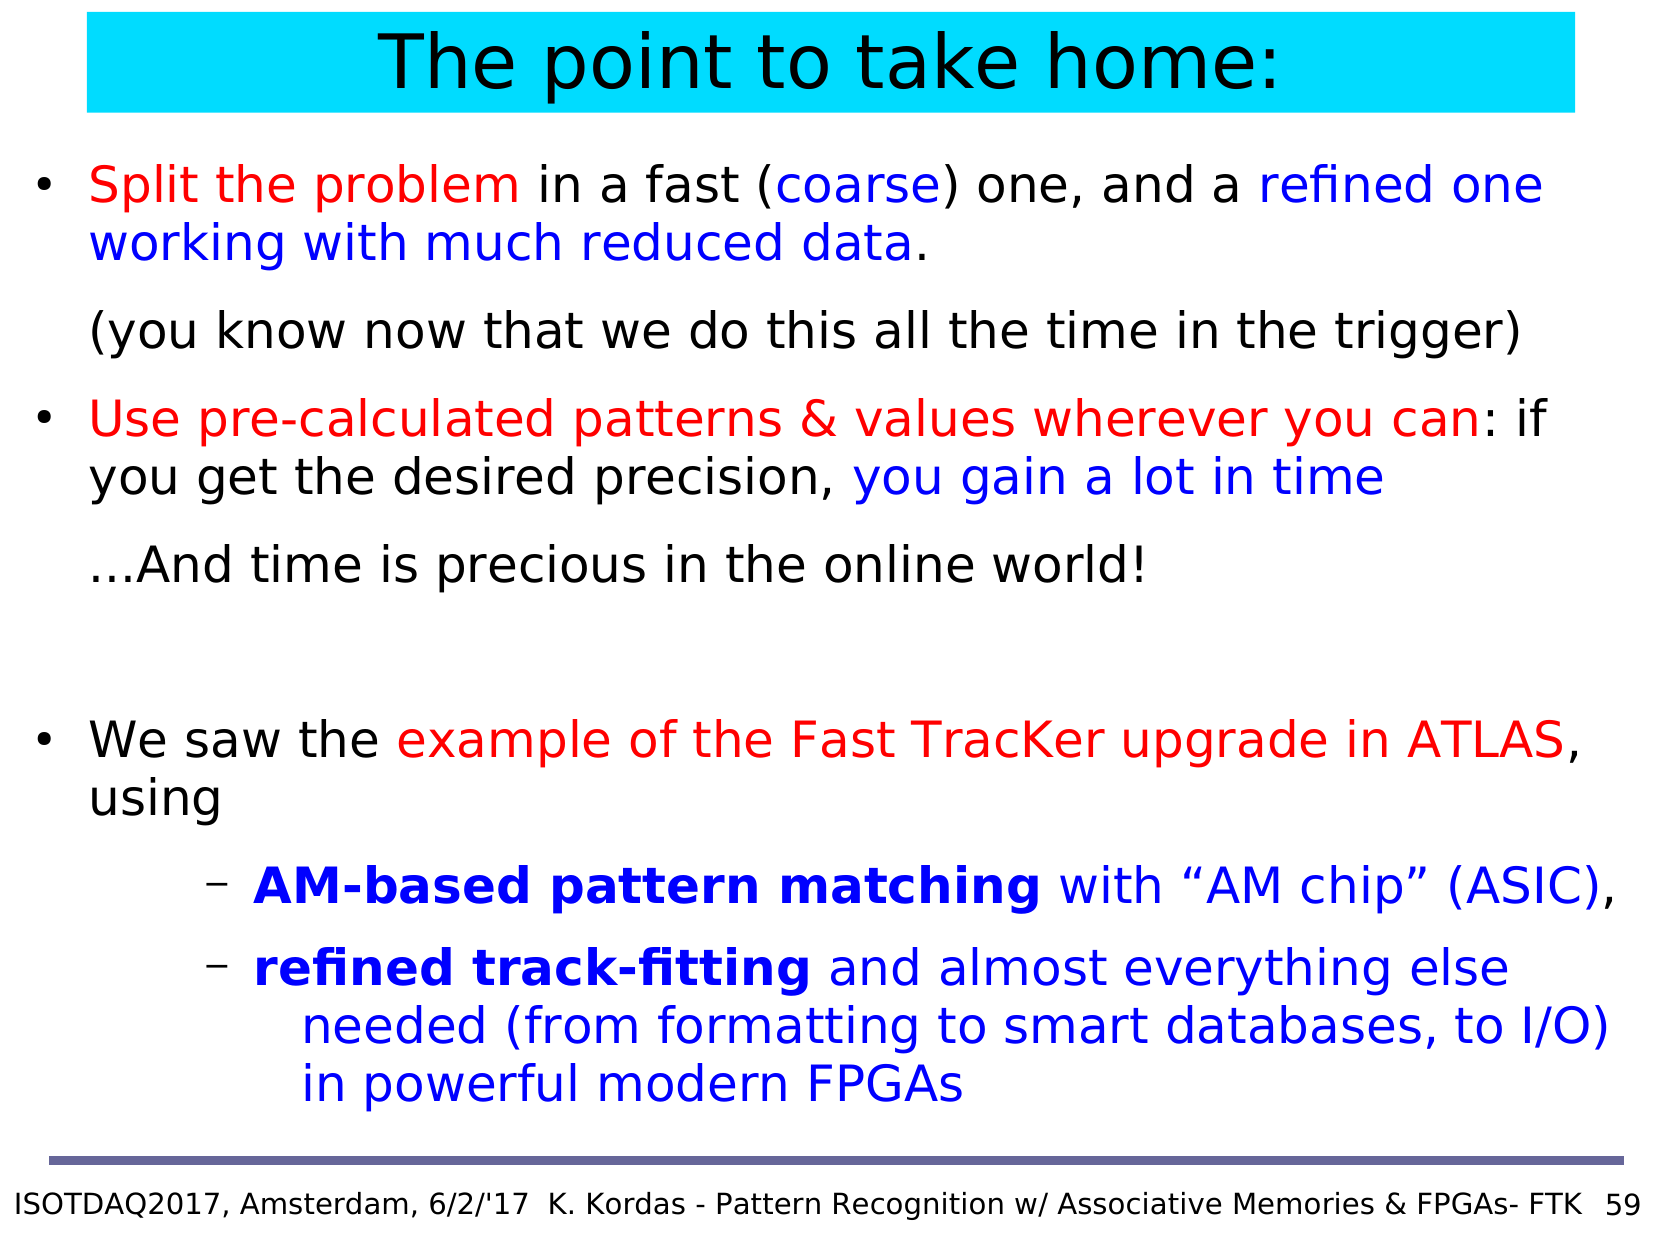

# The point to take home:
Split the problem in a fast (coarse) one, and a refined one working with much reduced data.
(you know now that we do this all the time in the trigger)
Use pre-calculated patterns & values wherever you can: if you get the desired precision, you gain a lot in time
...And time is precious in the online world!
We saw the example of the Fast TracKer upgrade in ATLAS, using
AM-based pattern matching with “AM chip” (ASIC),
refined track-fitting and almost everything else needed (from formatting to smart databases, to I/O) in powerful modern FPGAs
ISOTDAQ2017, Amsterdam, 6/2/'17
K. Kordas - Pattern Recognition w/ Associative Memories & FPGAs- FTK
59